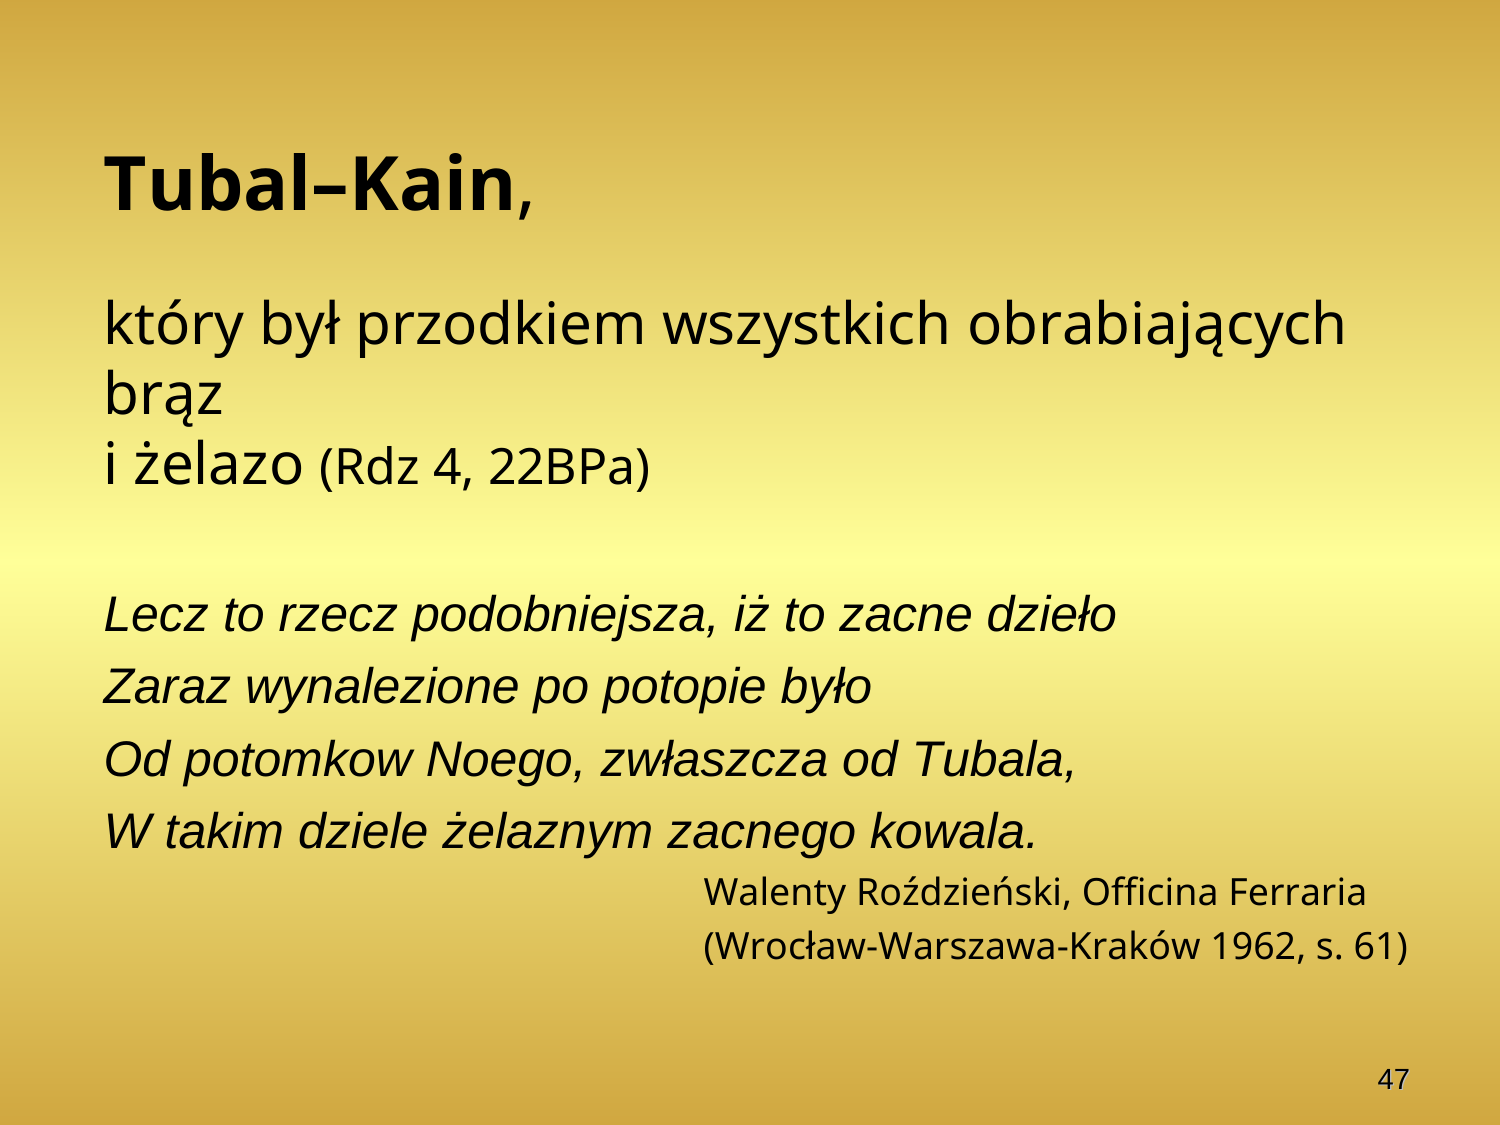

# Tubal–Kain,
który był przodkiem wszystkich obrabiających brąz
i żelazo (Rdz 4, 22BPa)
Lecz to rzecz podobniejsza, iż to zacne dzieło
Zaraz wynalezione po potopie było
Od potomkow Noego, zwłaszcza od Tubala,
W takim dziele żelaznym zacnego kowala.
				Walenty Roździeński, Officina Ferraria
				(Wrocław-Warszawa-Kraków 1962, s. 61)